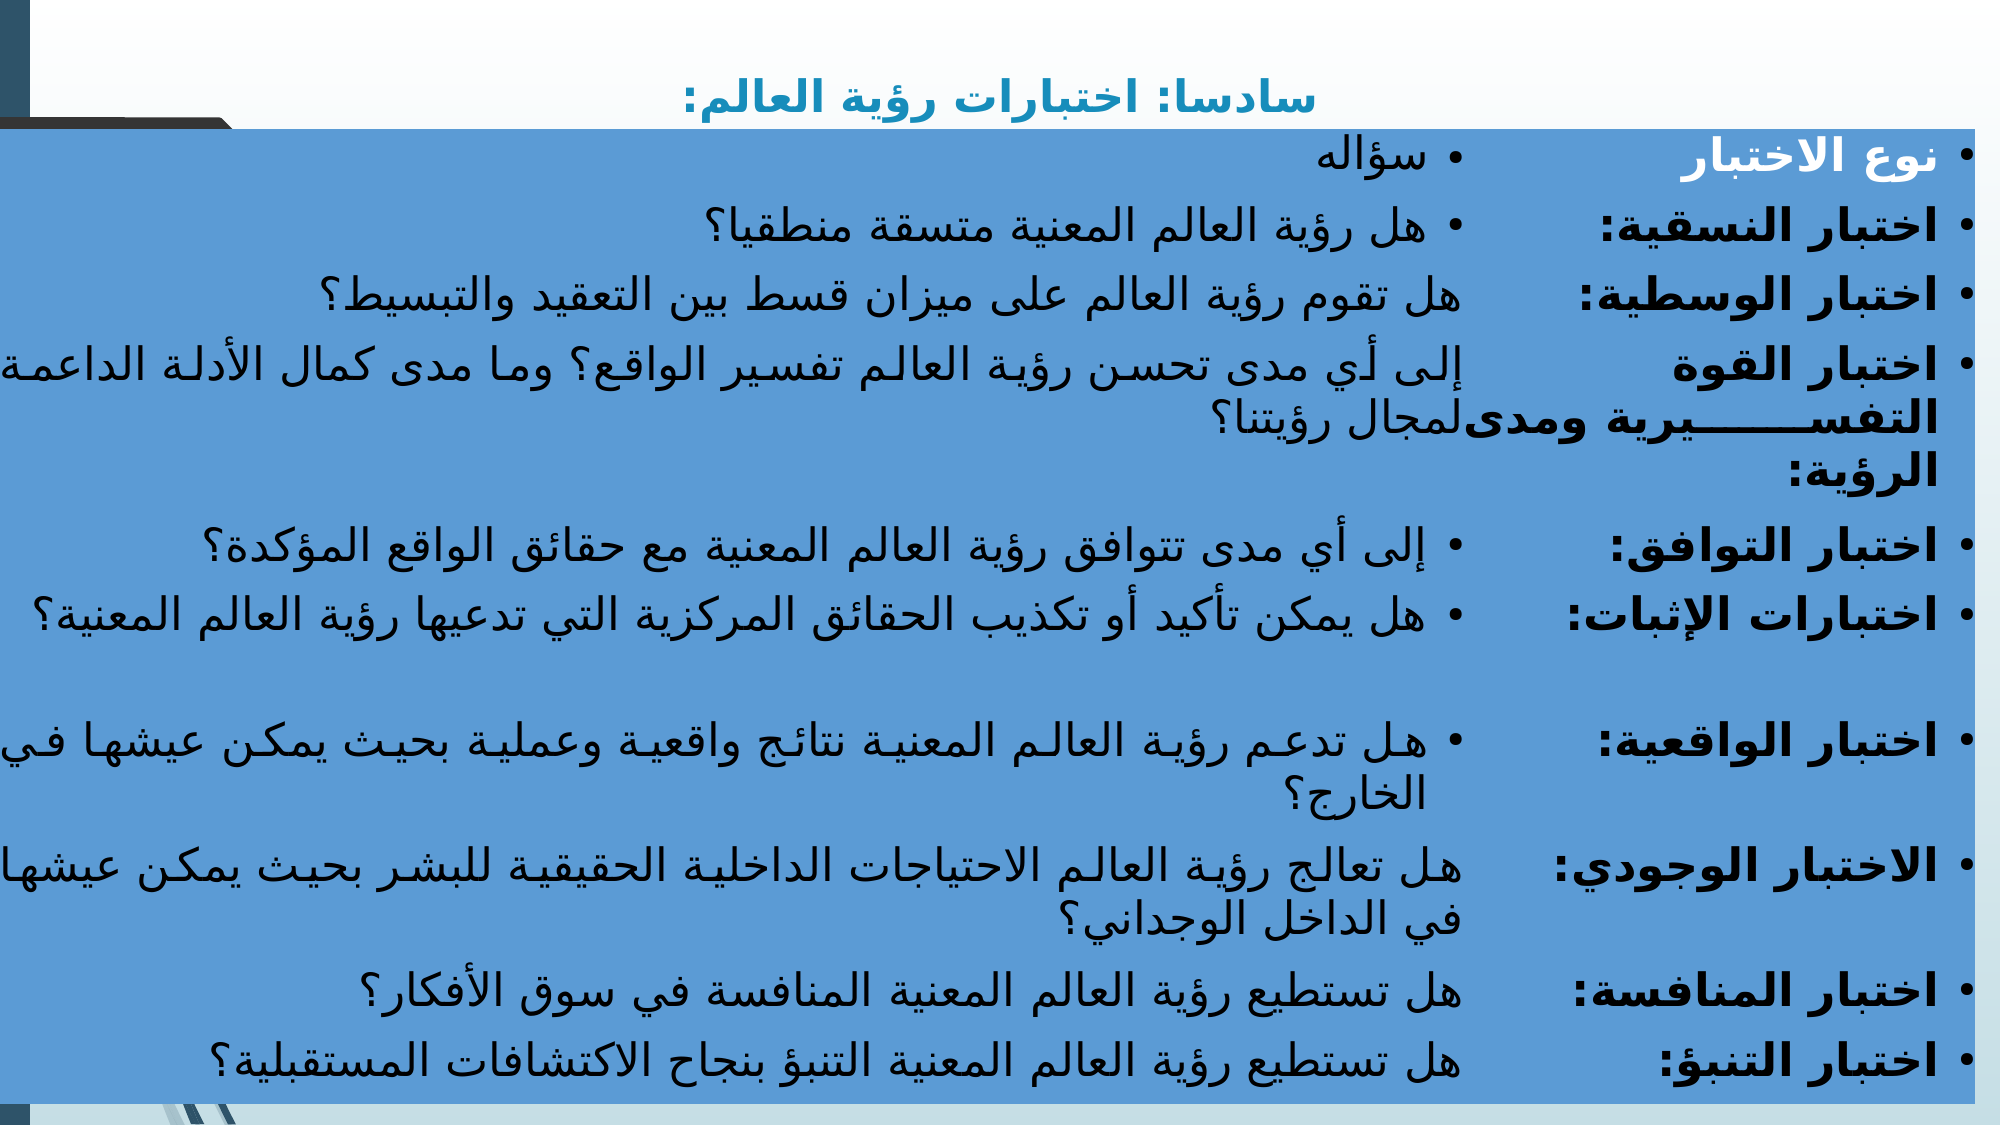

# سادسا: اختبارات رؤية العالم:
| سؤاله | نوع الاختبار |
| --- | --- |
| هل رؤية العالم المعنية متسقة منطقيا؟ | اختبار النسقية: |
| هل تقوم رؤية العالم على ميزان قسط بين التعقيد والتبسيط؟ | اختبار الوسطية: |
| إلى أي مدى تحسن رؤية العالم تفسير الواقع؟ وما مدى كمال الأدلة الداعمة لمجال رؤيتنا؟ | اختبار القوة التفسيرية ومدى الرؤية: |
| إلى أي مدى تتوافق رؤية العالم المعنية مع حقائق الواقع المؤكدة؟ | اختبار التوافق: |
| هل يمكن تأكيد أو تكذيب الحقائق المركزية التي تدعيها رؤية العالم المعنية؟ | اختبارات الإثبات: |
| هل تدعم رؤية العالم المعنية نتائج واقعية وعملية بحيث يمكن عيشها في الخارج؟ | اختبار الواقعية: |
| هل تعالج رؤية العالم الاحتياجات الداخلية الحقيقية للبشر بحيث يمكن عيشها في الداخل الوجداني؟ | الاختبار الوجودي: |
| هل تستطيع رؤية العالم المعنية المنافسة في سوق الأفكار؟ | اختبار المنافسة: |
| هل تستطيع رؤية العالم المعنية التنبؤ بنجاح الاكتشافات المستقبلية؟ | اختبار التنبؤ: |